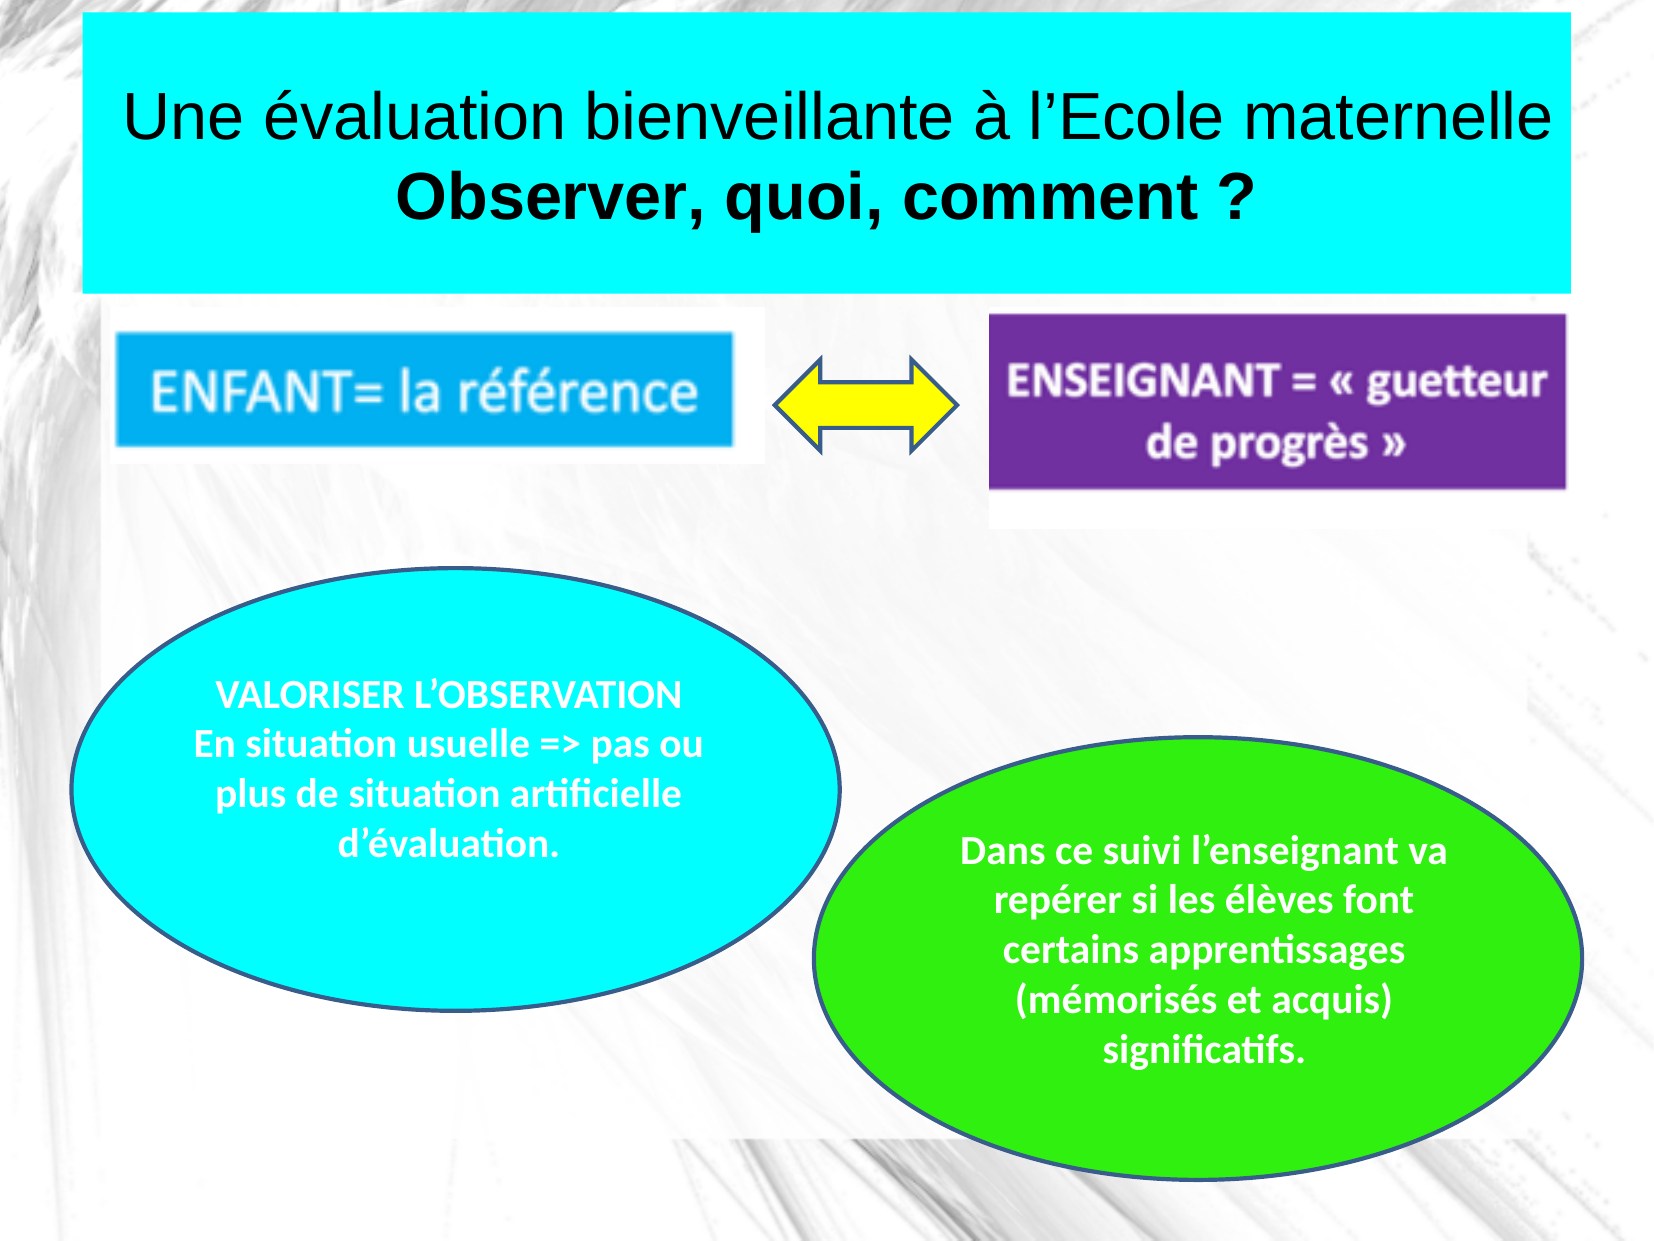

# Une évaluation bienveillante à l’Ecole maternelle Observer, quoi, comment ?
VALORISER L’OBSERVATION
En situation usuelle => pas ou plus de situation artificielle d’évaluation.
Dans ce suivi l’enseignant va repérer si les élèves font certains apprentissages (mémorisés et acquis) significatifs.